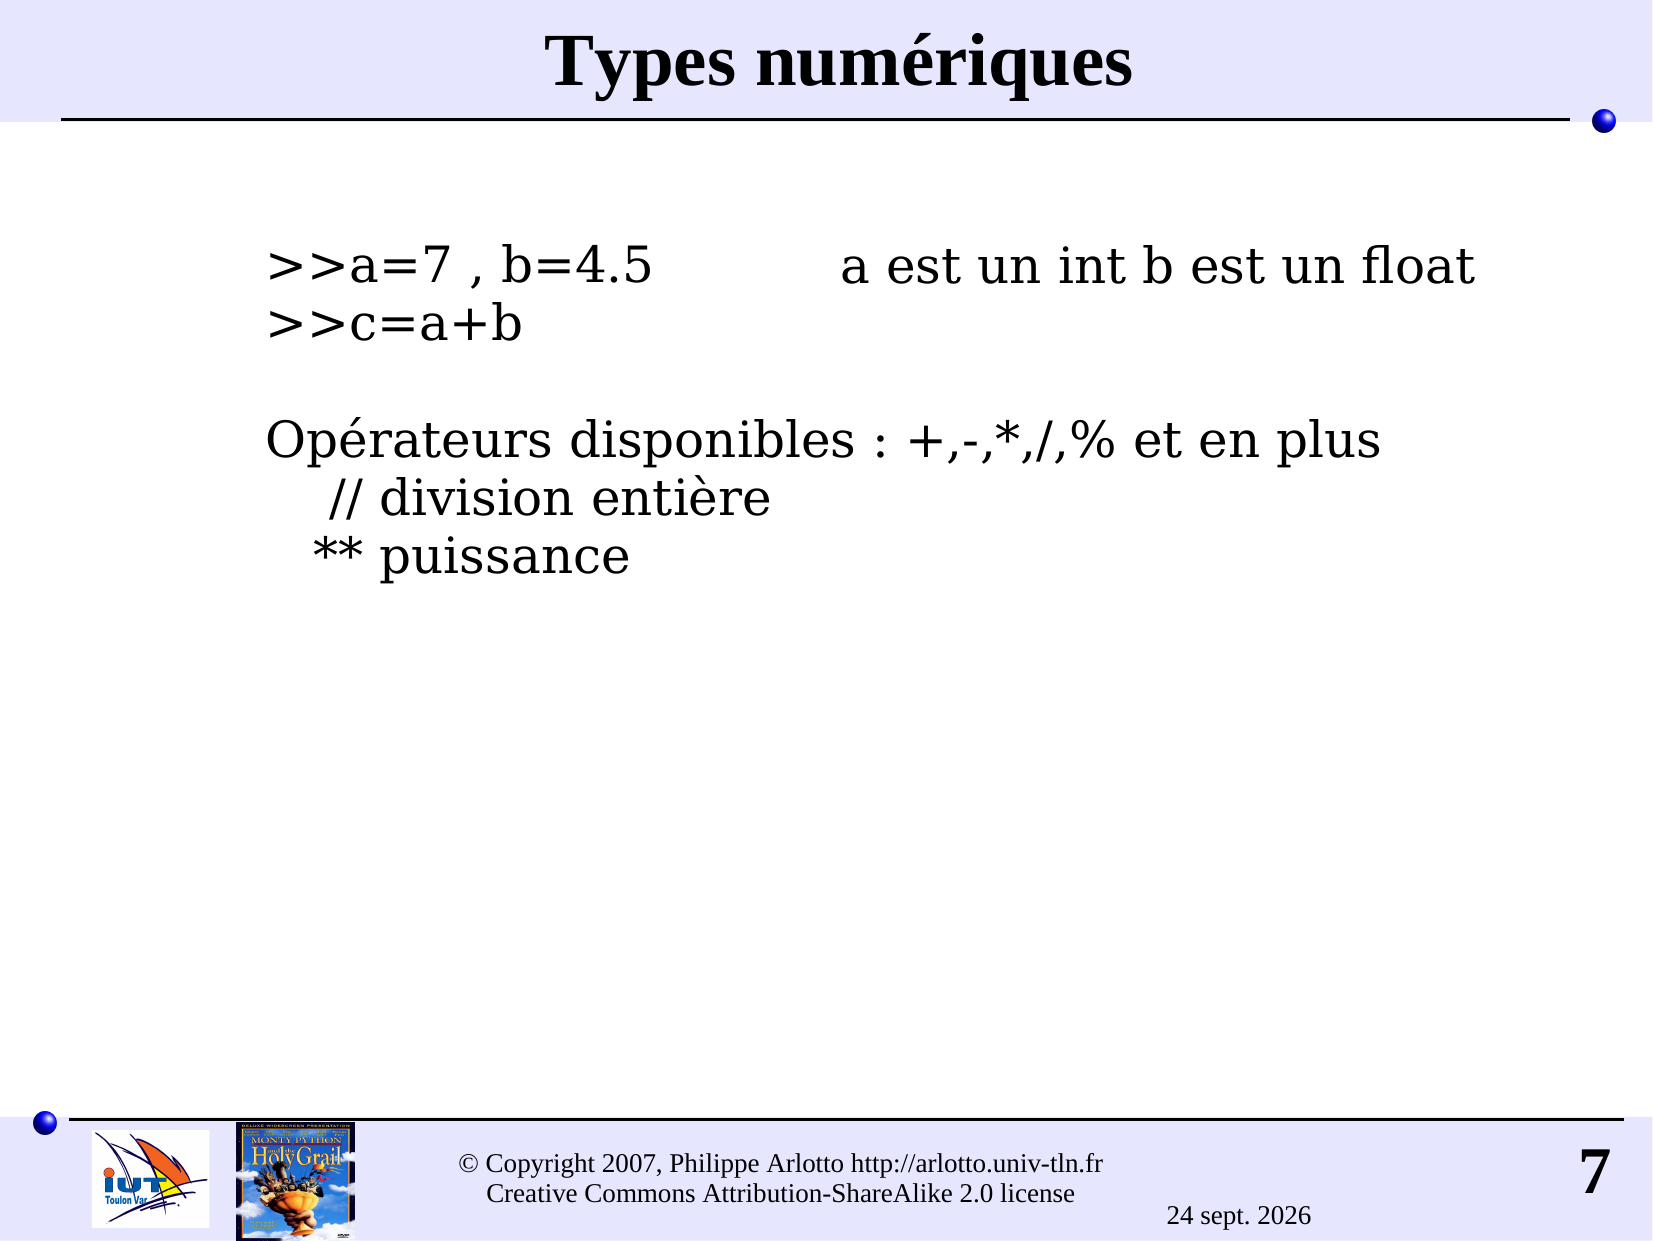

# Types numériques
>>a=7 , b=4.5
>>c=a+b
Opérateurs disponibles : +,-,*,/,% et en plus
 // division entière
 ** puissance
a est un int b est un float